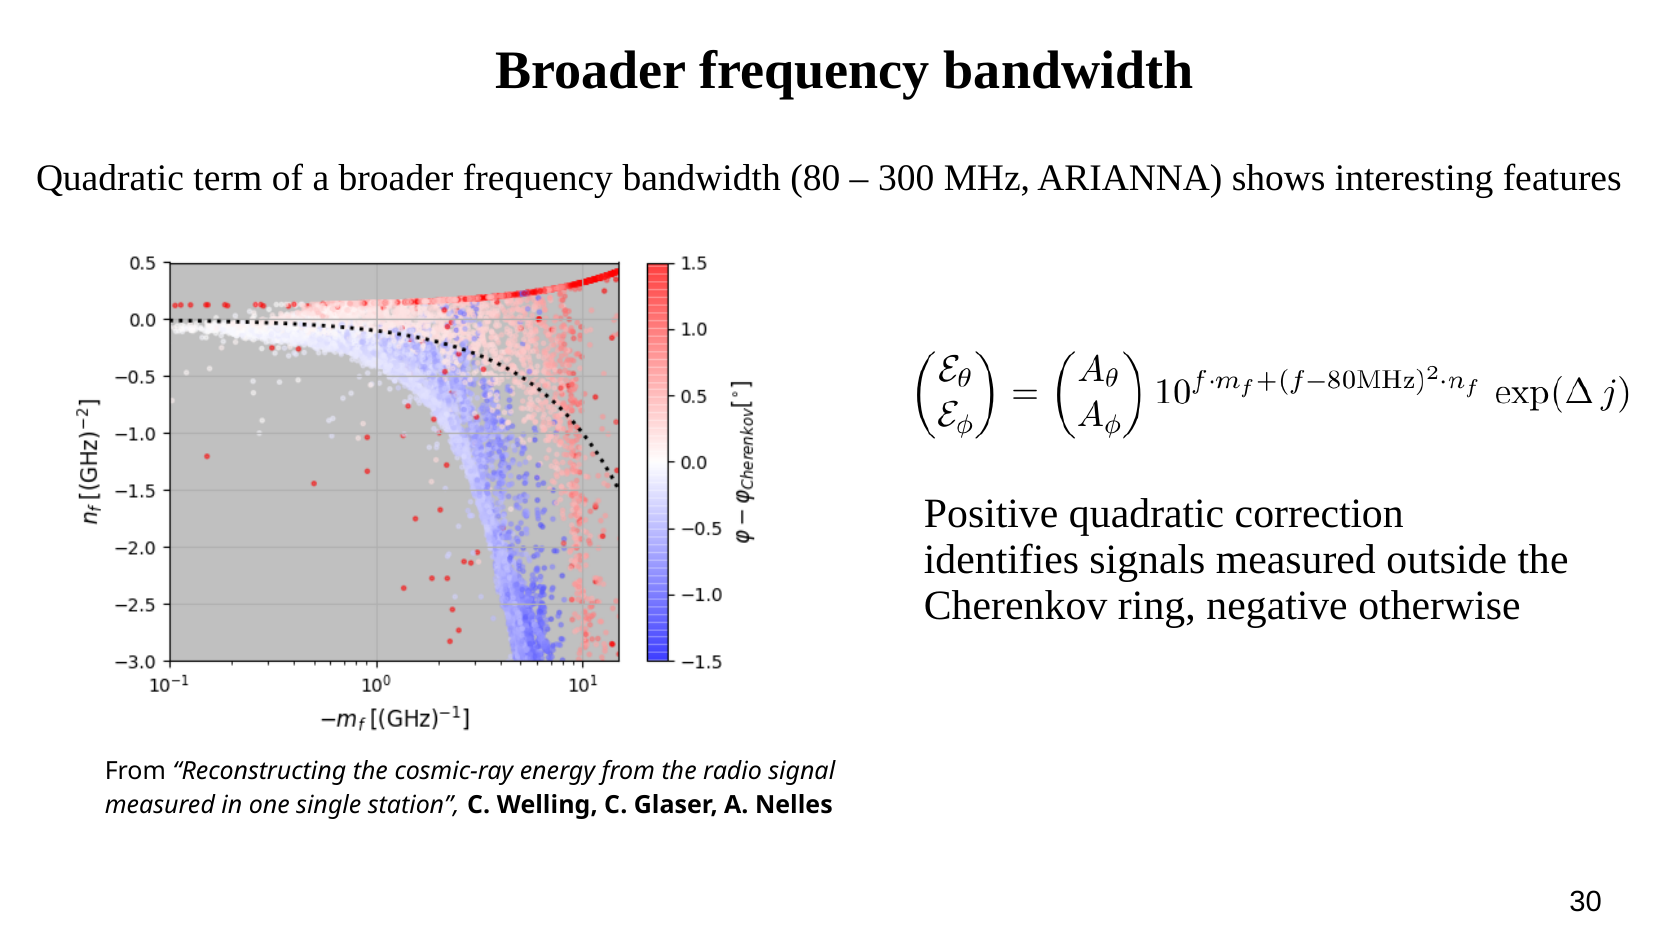

Broader frequency bandwidth
Quadratic term of a broader frequency bandwidth (80 – 300 MHz, ARIANNA) shows interesting features
Positive quadratic correction identifies signals measured outside the Cherenkov ring, negative otherwise
From “Reconstructing the cosmic-ray energy from the radio signal measured in one single station”, C. Welling, C. Glaser, A. Nelles